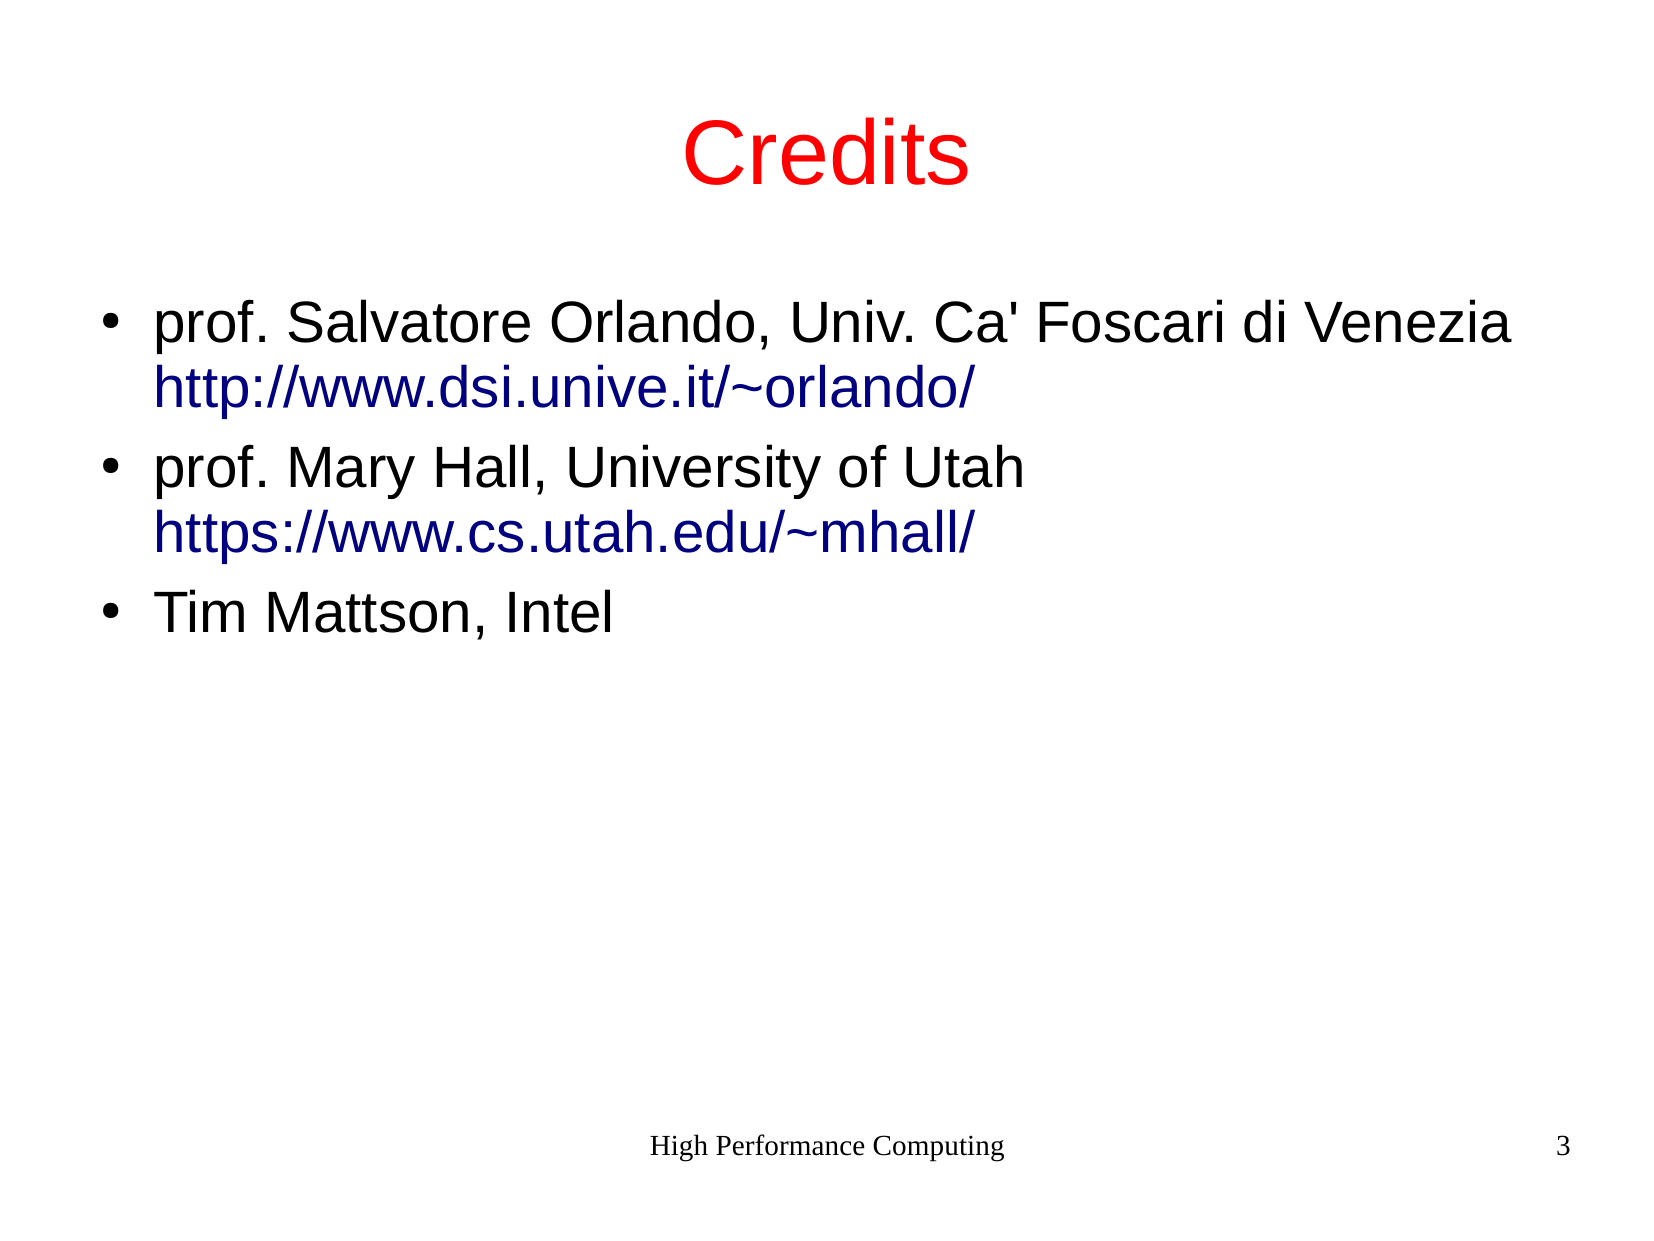

# Credits
prof. Salvatore Orlando, Univ. Ca' Foscari di Venezia
http://www.dsi.unive.it/~orlando/
prof. Mary Hall, University of Utah
https://www.cs.utah.edu/~mhall/
Tim Mattson, Intel
High Performance Computing
3